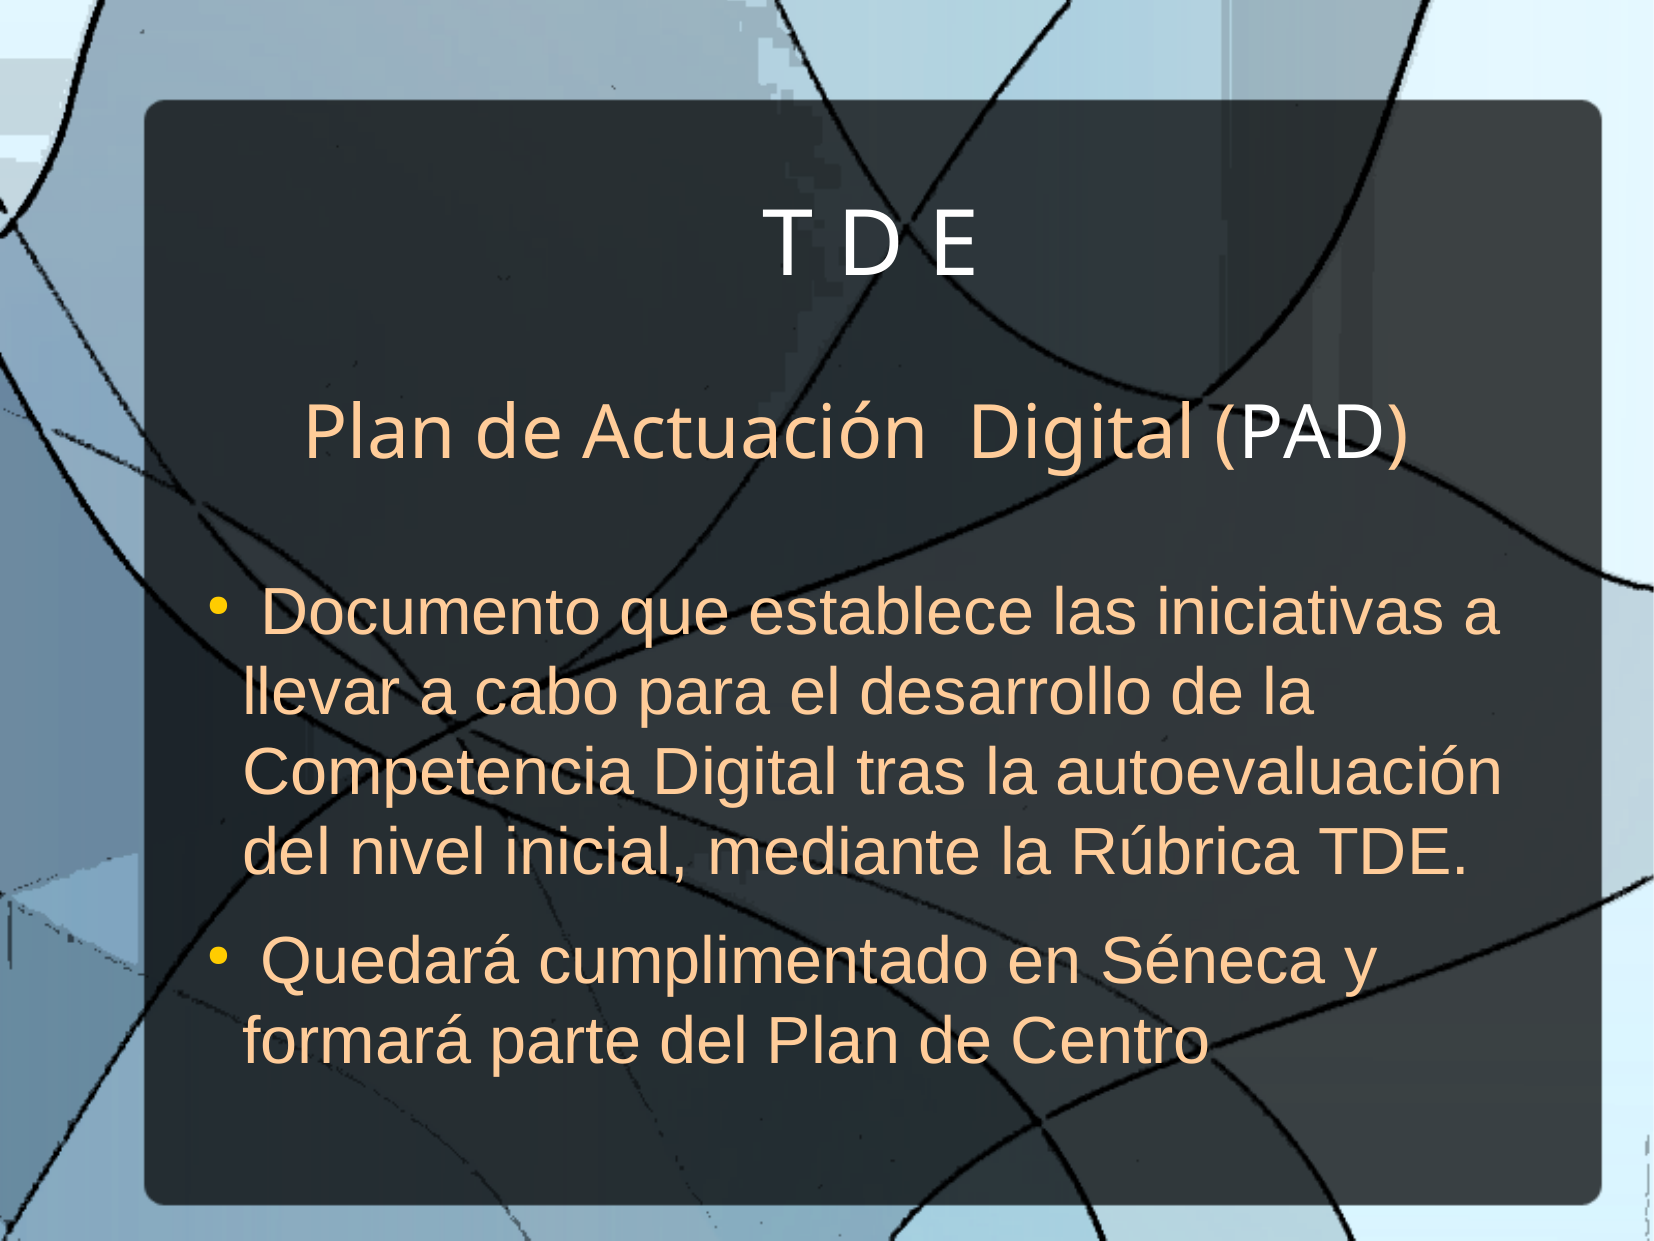

# T D E
Plan de Actuación Digital (PAD)
 Documento que establece las iniciativas a llevar a cabo para el desarrollo de la Competencia Digital tras la autoevaluación del nivel inicial, mediante la Rúbrica TDE.
 Quedará cumplimentado en Séneca y formará parte del Plan de Centro